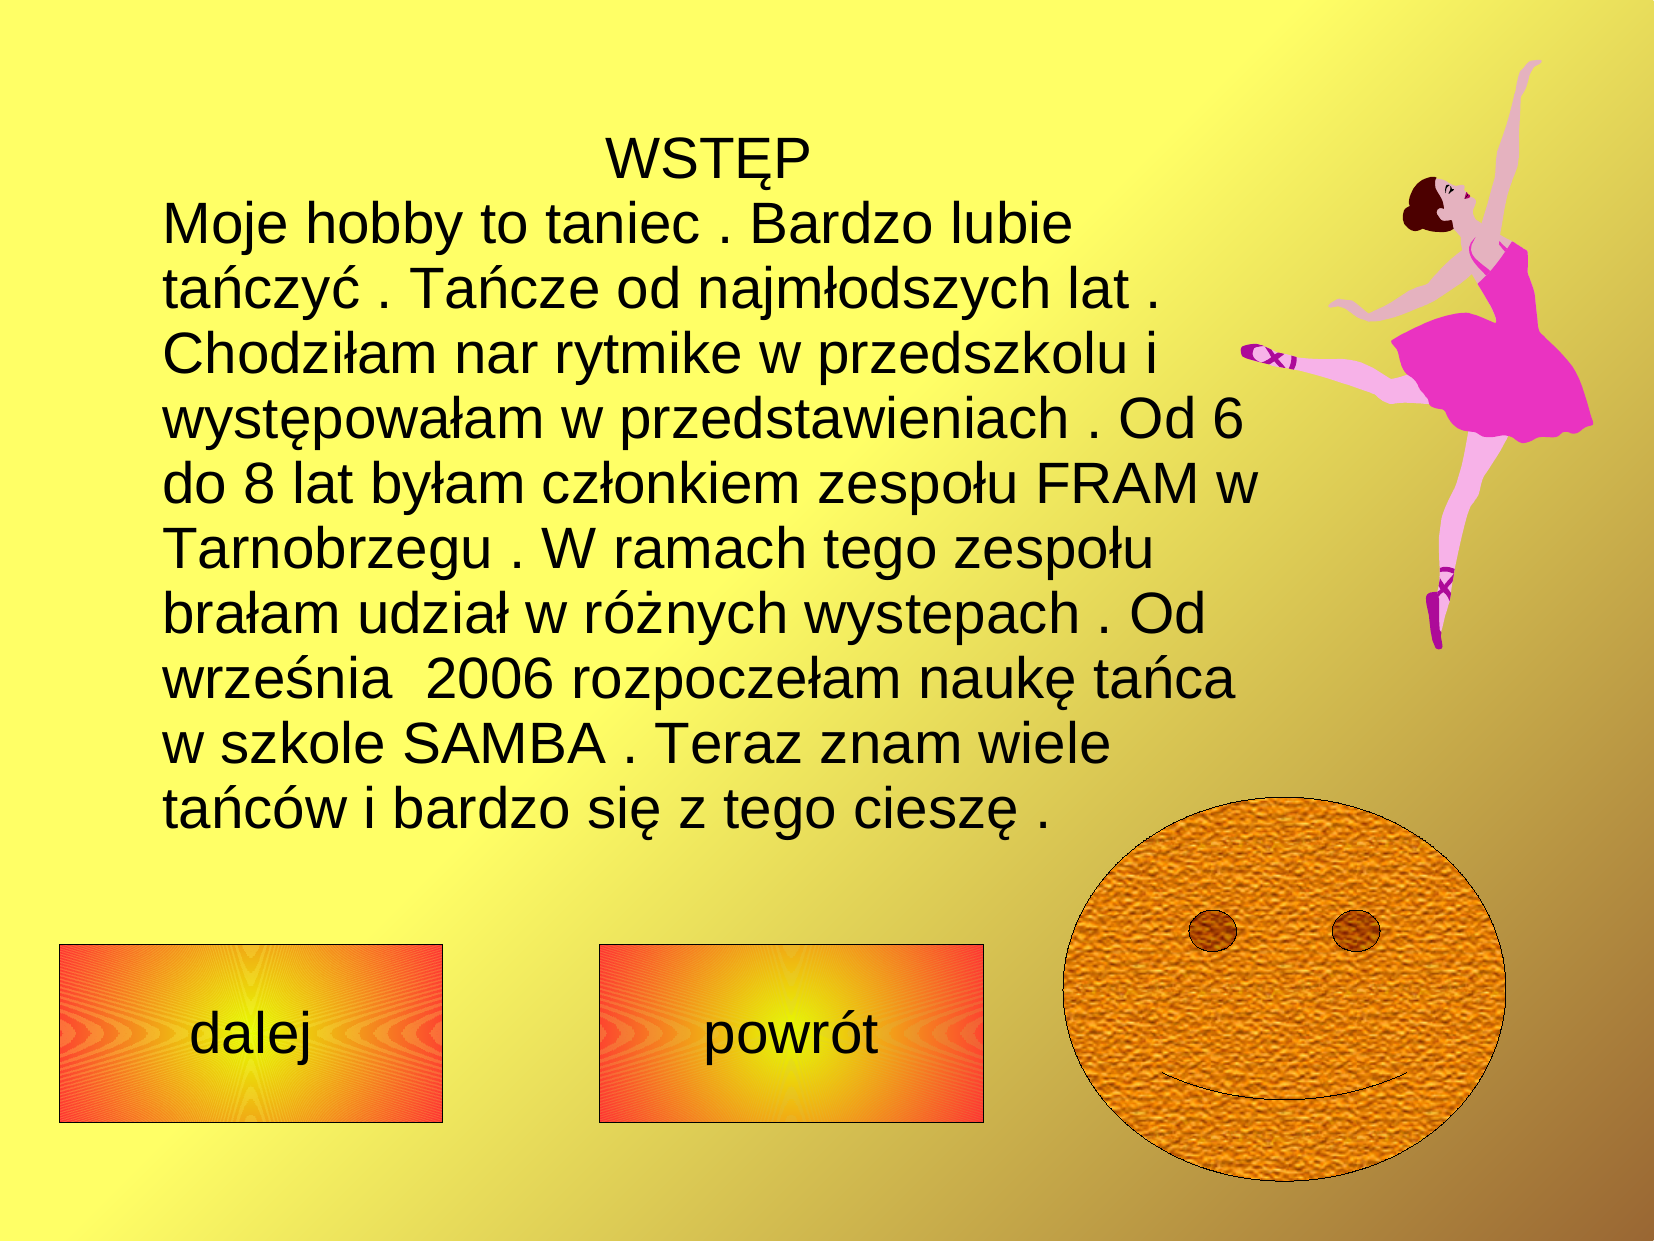

WSTĘP
Moje hobby to taniec . Bardzo lubie tańczyć . Tańcze od najmłodszych lat . Chodziłam nar rytmike w przedszkolu i występowałam w przedstawieniach . Od 6 do 8 lat byłam członkiem zespołu FRAM w Tarnobrzegu . W ramach tego zespołu brałam udział w różnych wystepach . Od września 2006 rozpoczełam naukę tańca w szkole SAMBA . Teraz znam wiele tańców i bardzo się z tego cieszę .
dalej
powrót